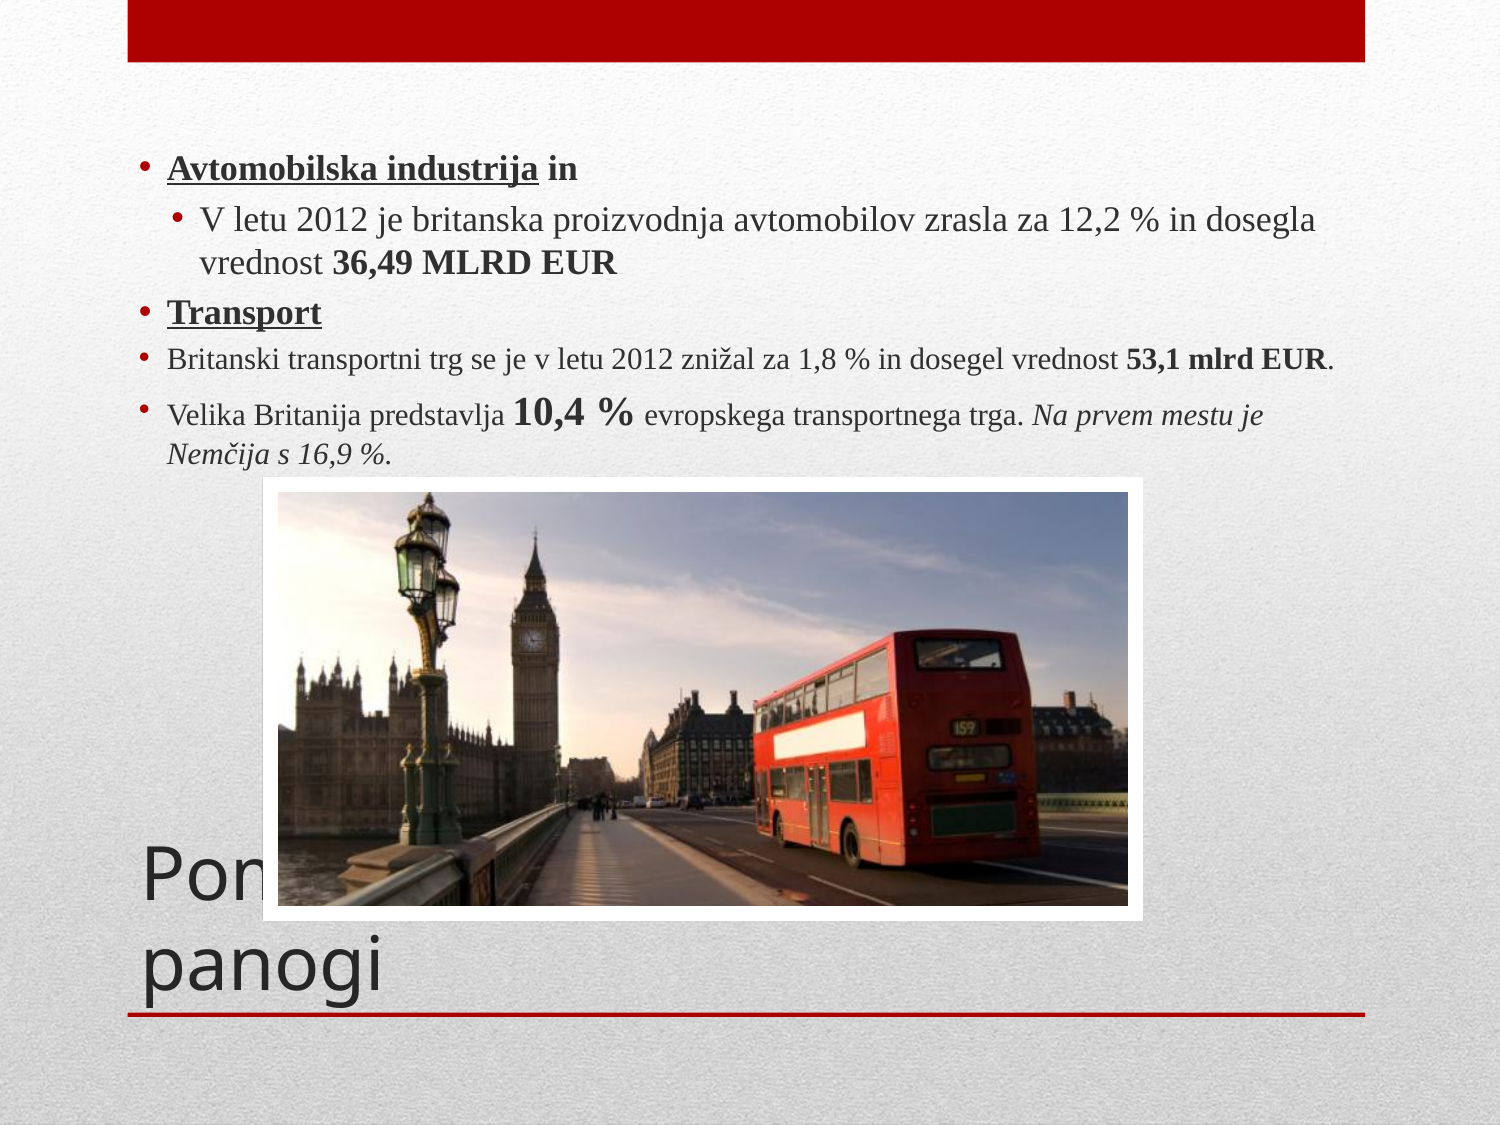

Avtomobilska industrija in
V letu 2012 je britanska proizvodnja avtomobilov zrasla za 12,2 % in dosegla vrednost 36,49 MLRD EUR
Transport
Britanski transportni trg se je v letu 2012 znižal za 1,8 % in dosegel vrednost 53,1 mlrd EUR.
Velika Britanija predstavlja 10,4 % evropskega transportnega trga. Na prvem mestu je Nemčija s 16,9 %.
# Pomembnejši gospodarski panogi